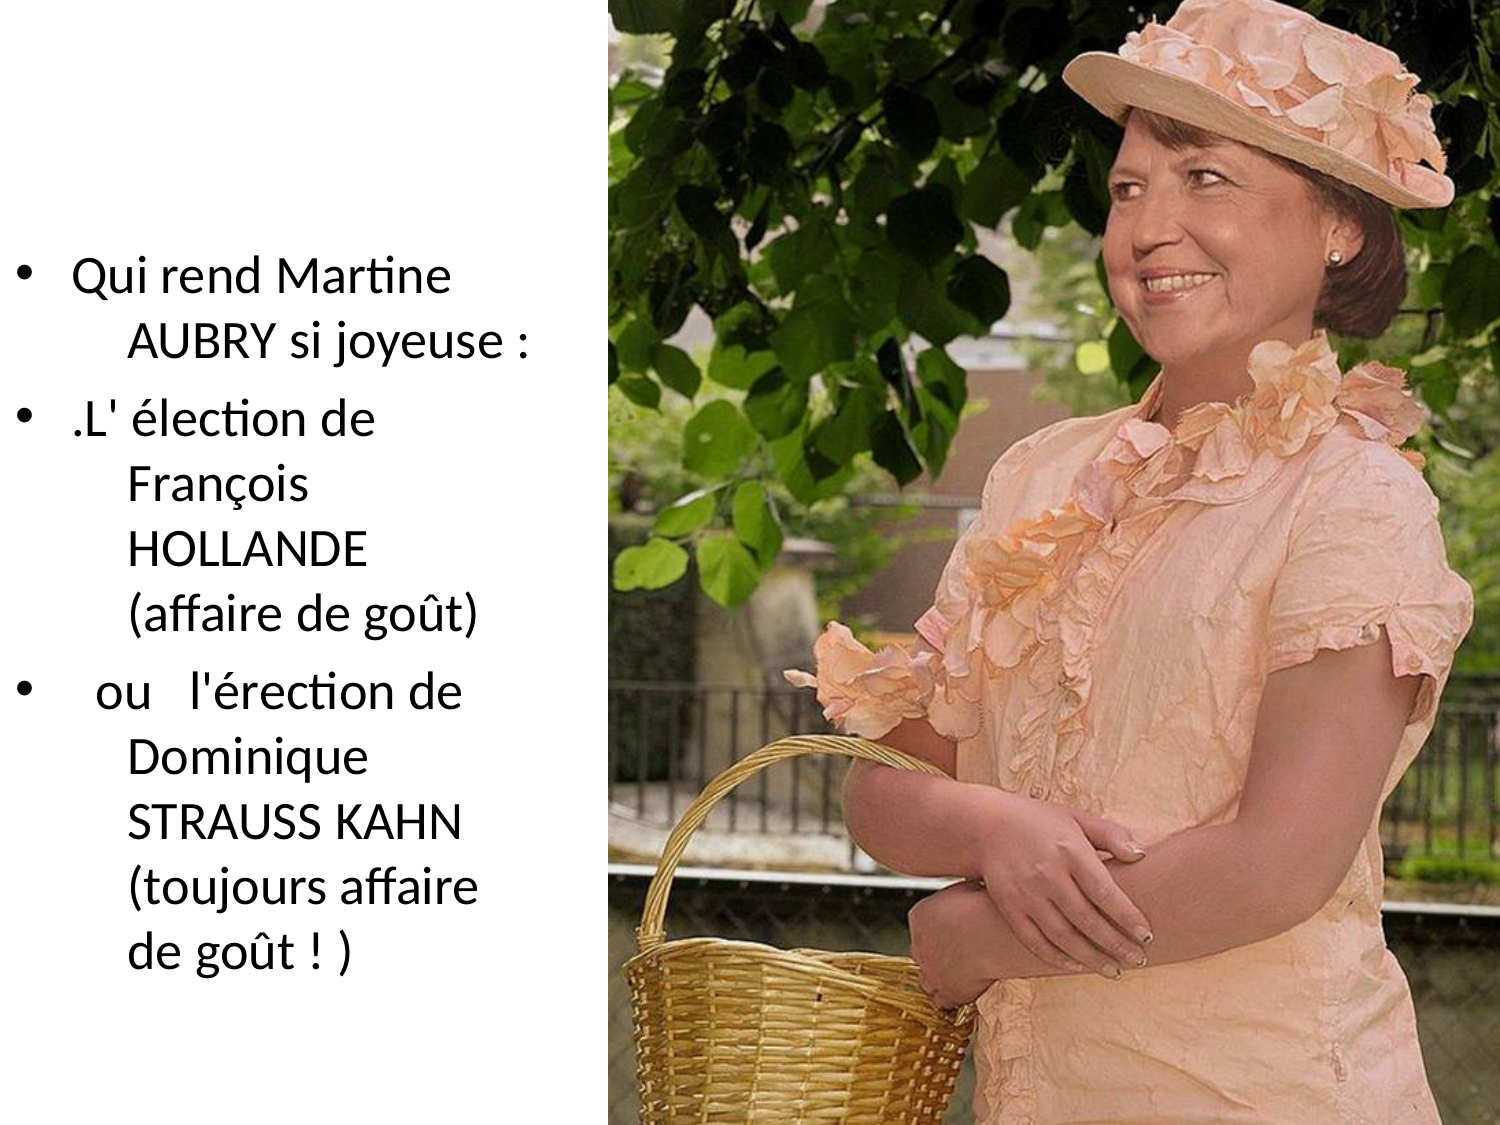

# Qui rend Martine AUBRY si joyeuse :
.L' élection de François HOLLANDE   (affaire de goût)
  ou   l'érection de Dominique STRAUSS KAHN (toujours affaire de goût ! )